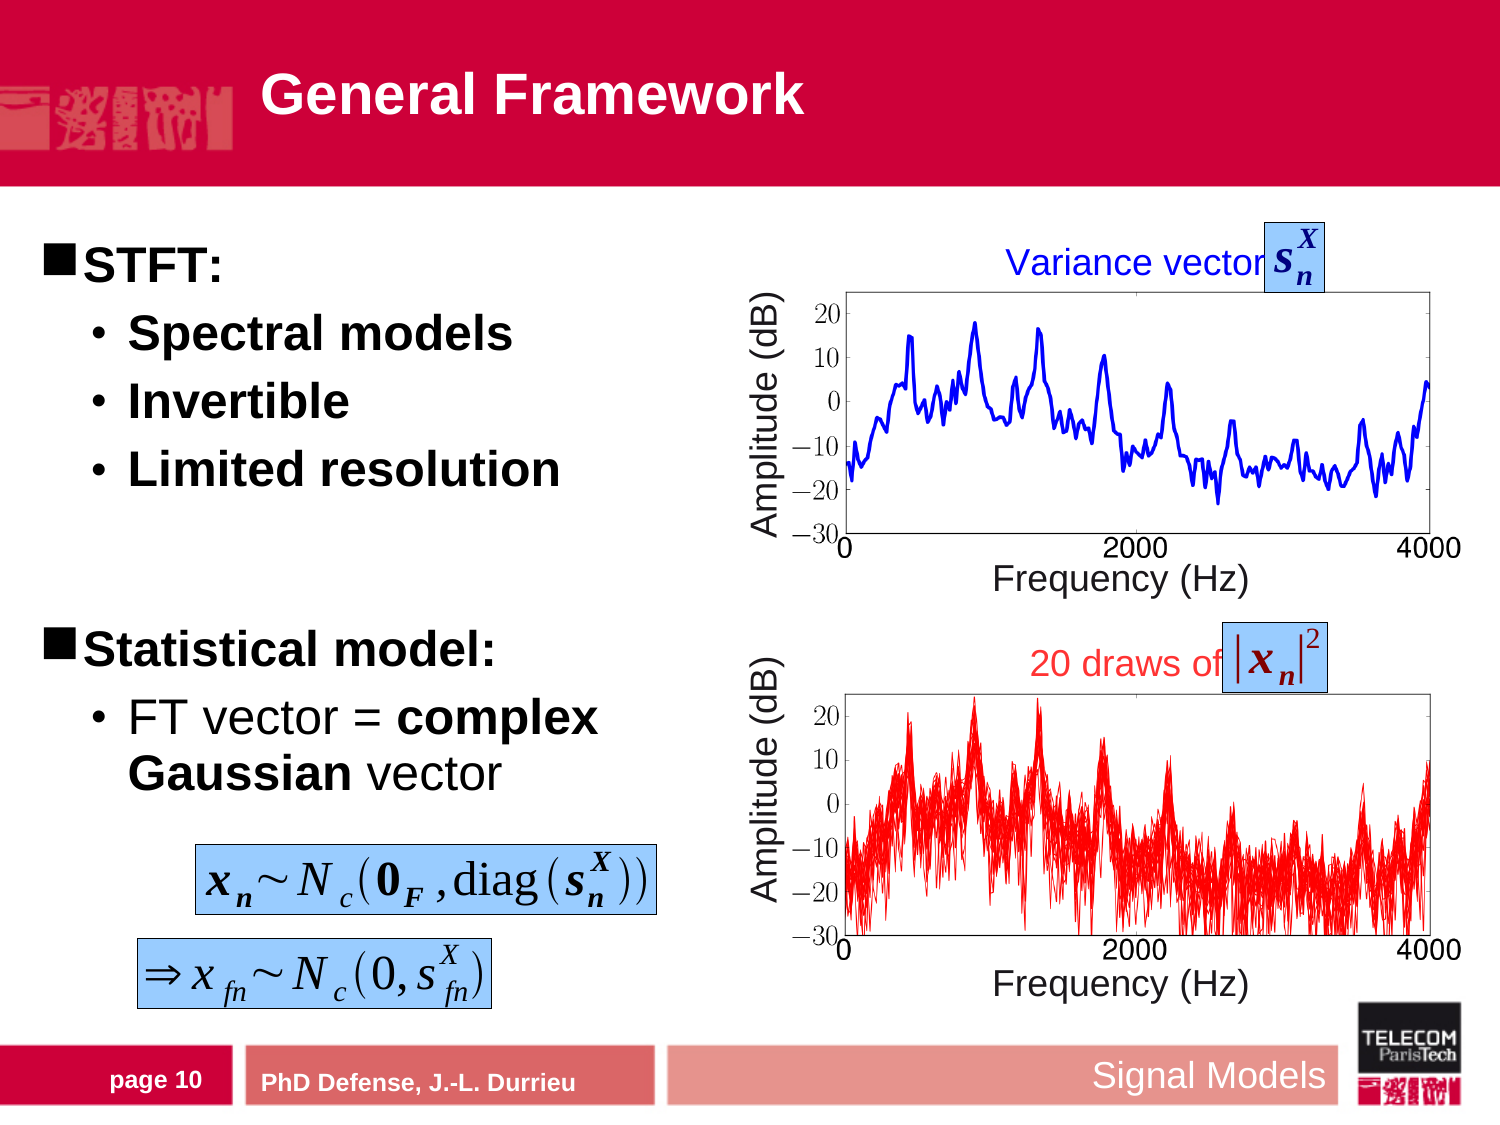

# General Framework
Variance vector
STFT:
Spectral models
Invertible
Limited resolution
Statistical model:
FT vector = complex Gaussian vector
Amplitude (dB)
Frequency (Hz)
20 draws of
Amplitude (dB)
Frequency (Hz)
Signal Models
10